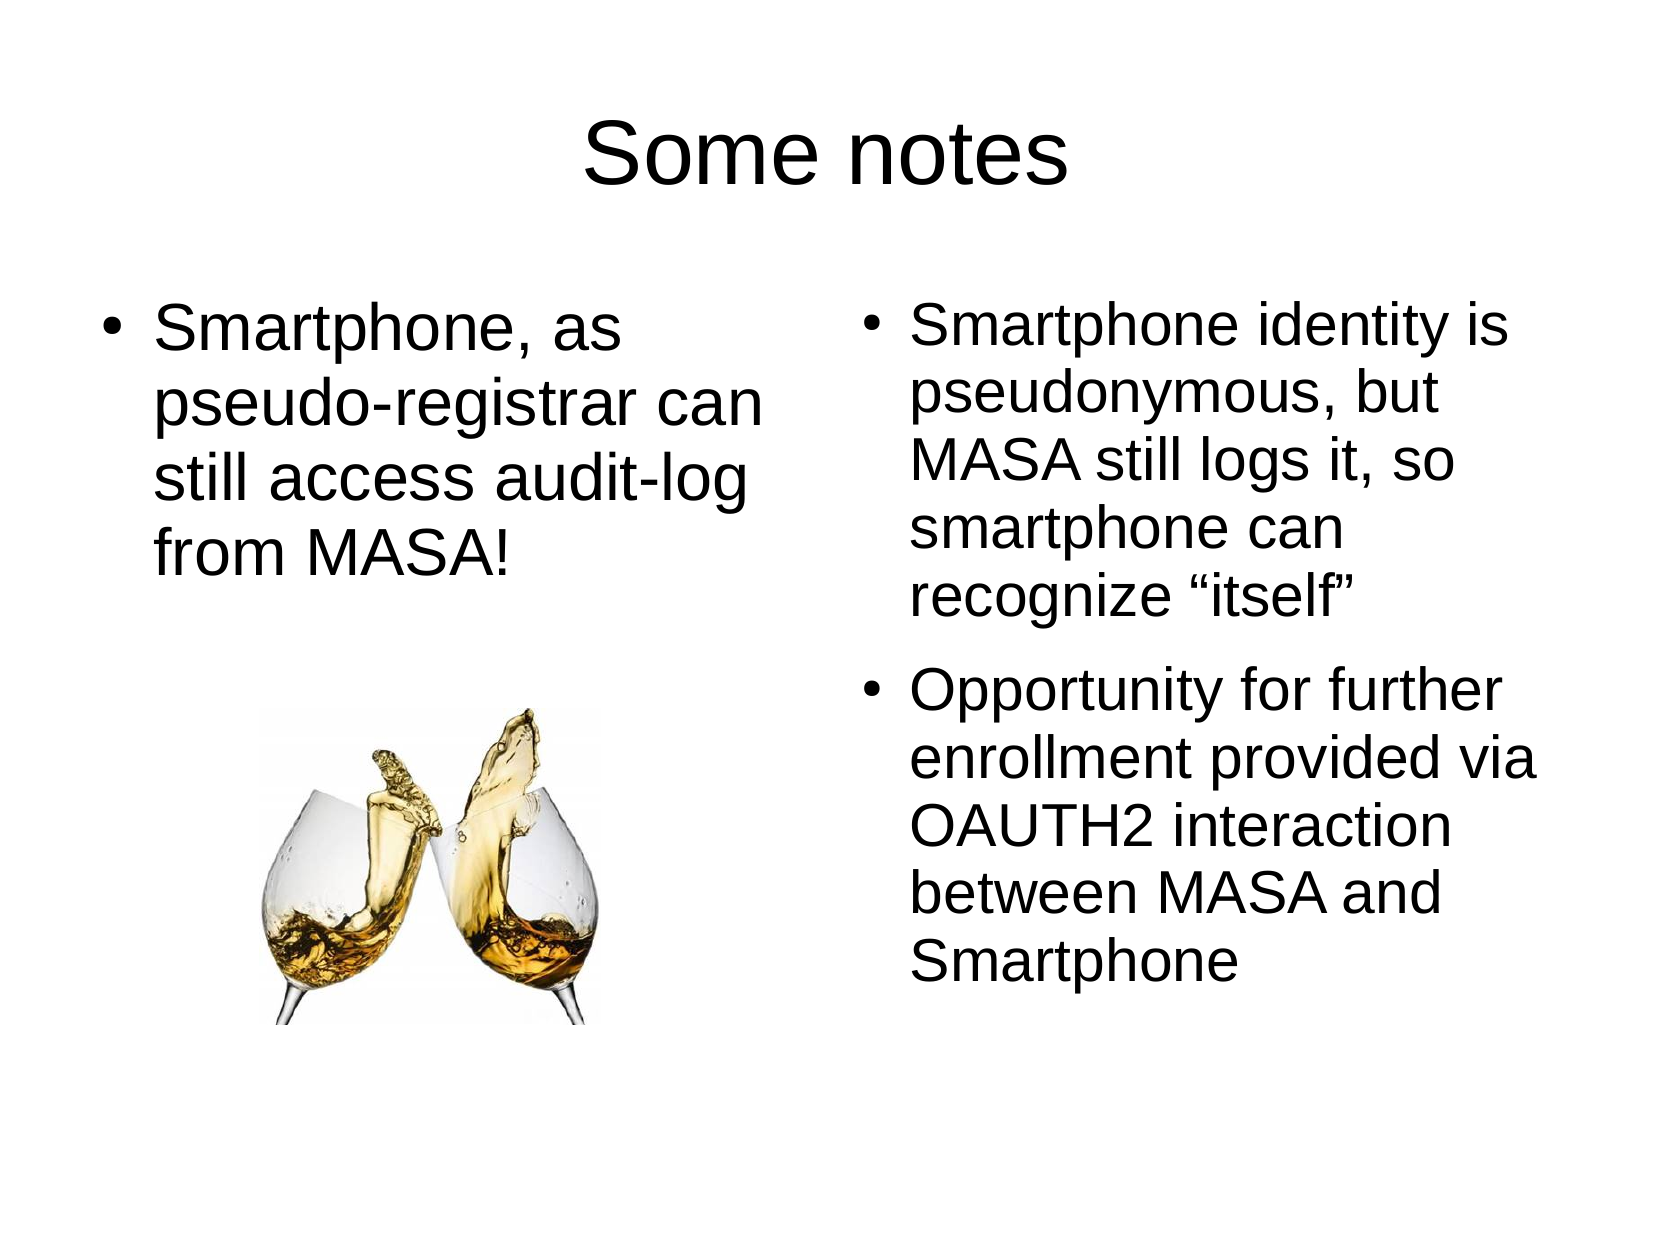

# Some notes
Smartphone, as pseudo-registrar can still access audit-log from MASA!
Smartphone identity is pseudonymous, but MASA still logs it, so smartphone can recognize “itself”
Opportunity for further enrollment provided via OAUTH2 interaction between MASA and Smartphone